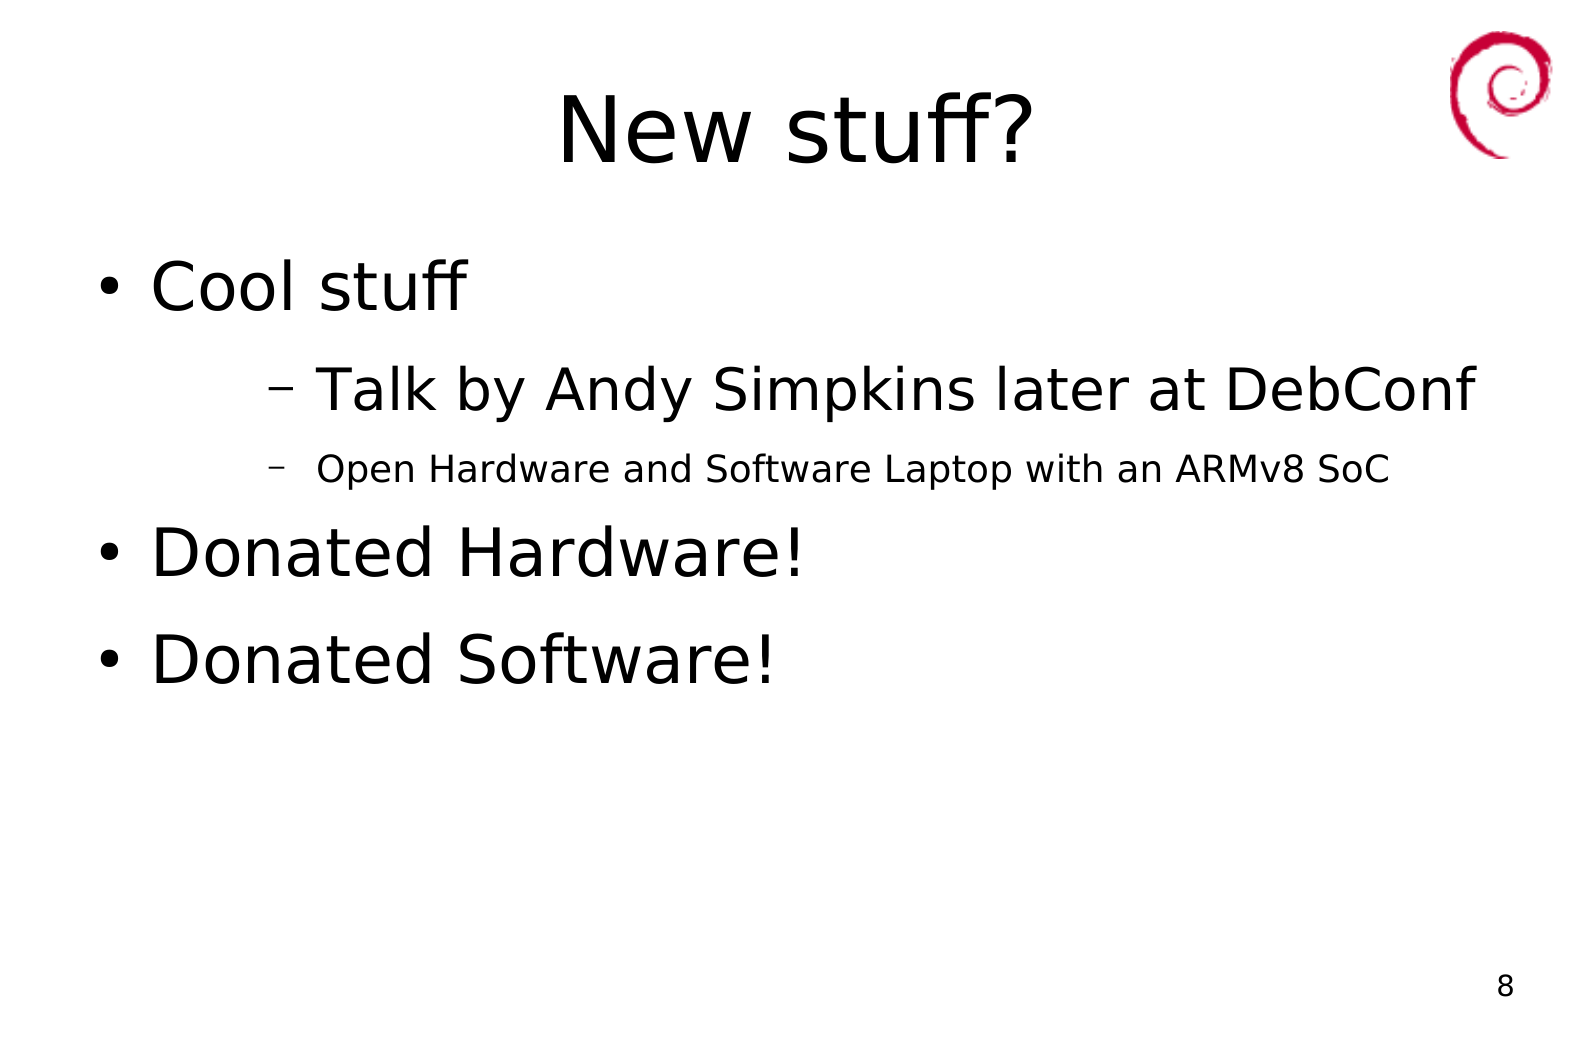

# New stuff?
Cool stuff
Talk by Andy Simpkins later at DebConf
Open Hardware and Software Laptop with an ARMv8 SoC
Donated Hardware!
Donated Software!
8